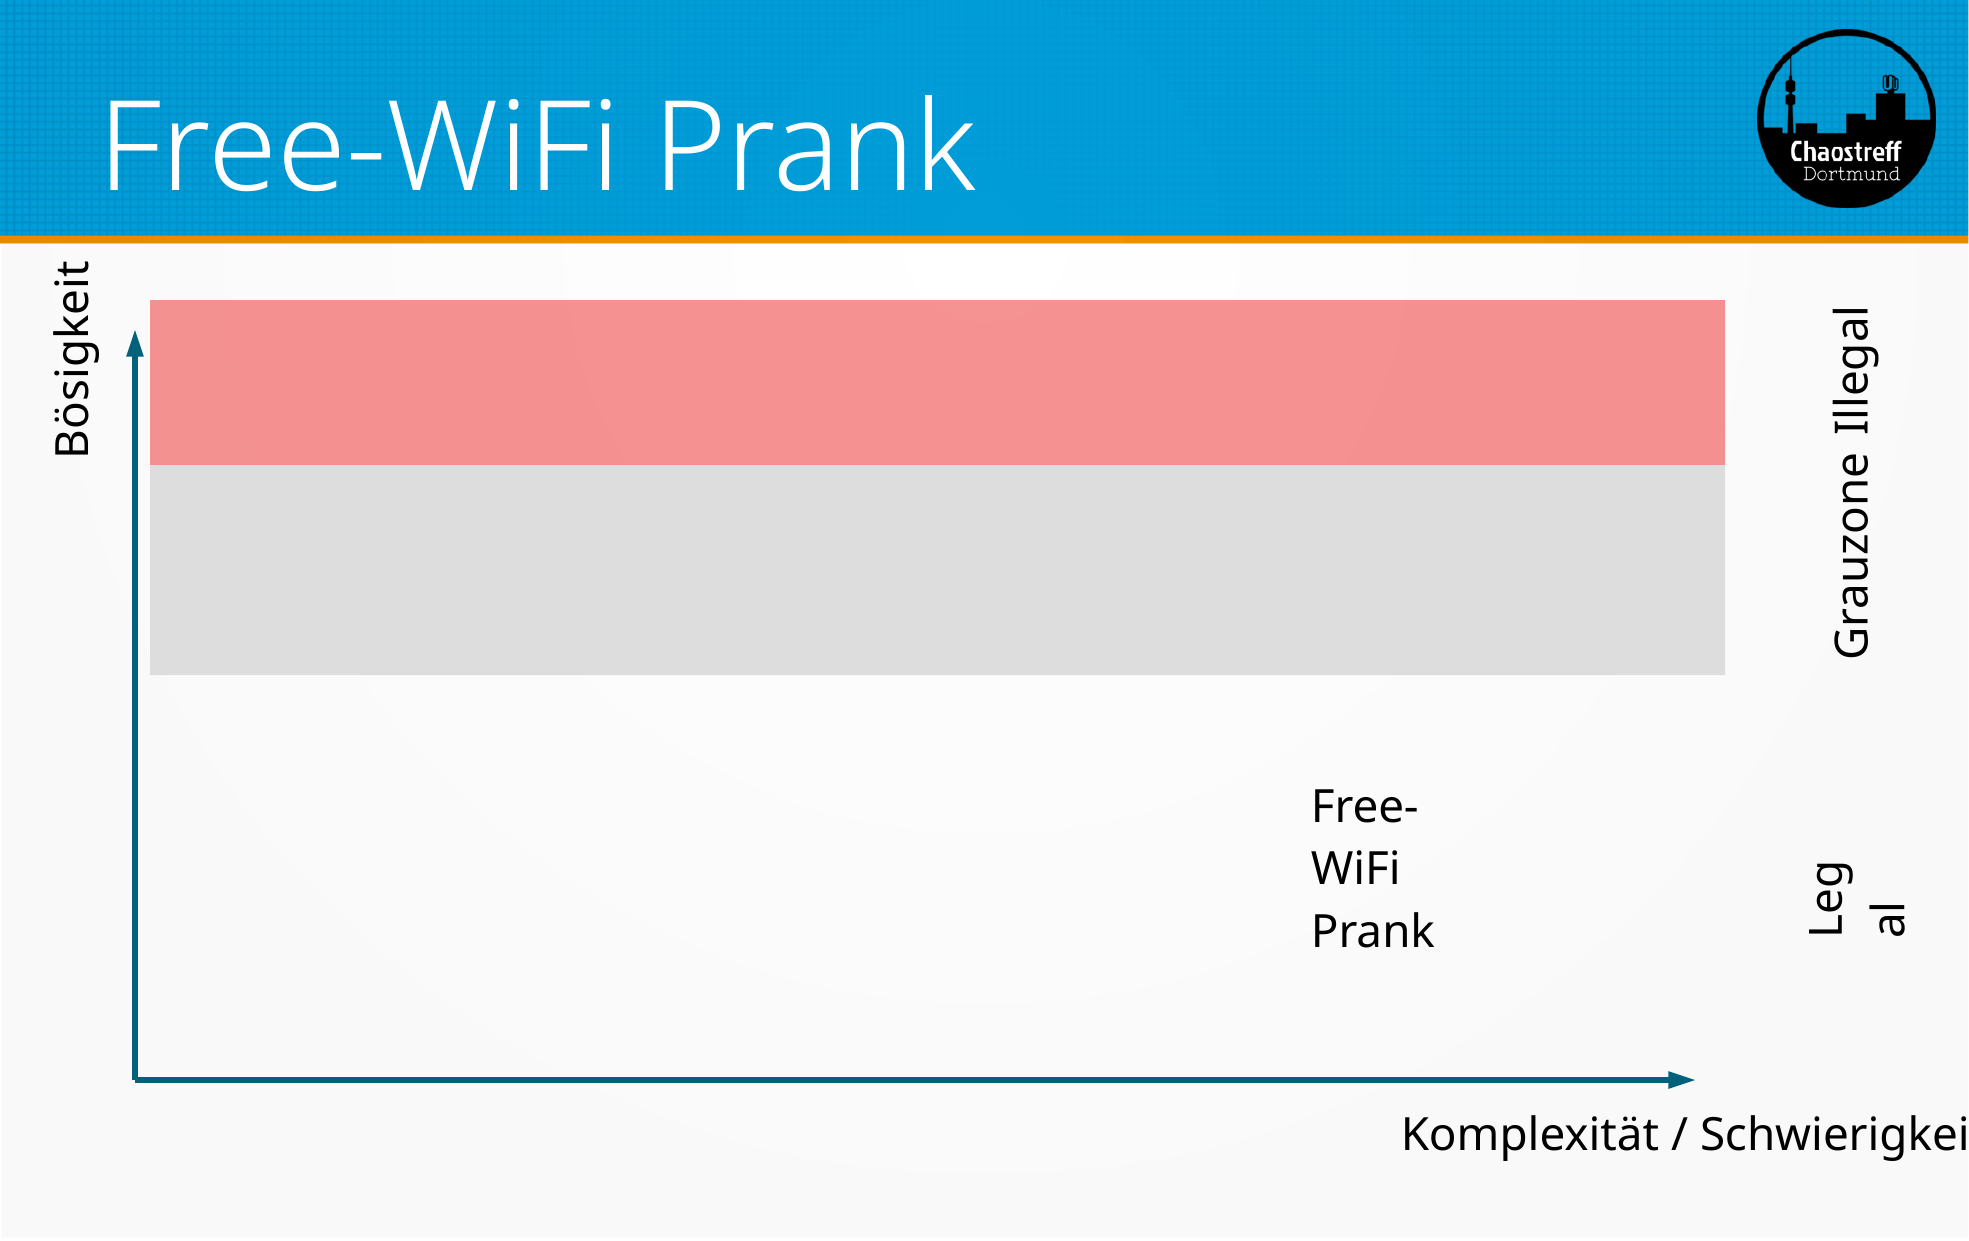

# Free-WiFi Prank
Bösigkeit
Illegal
Grauzone
Free-WiFi Prank
Legal
Komplexität / Schwierigkeit